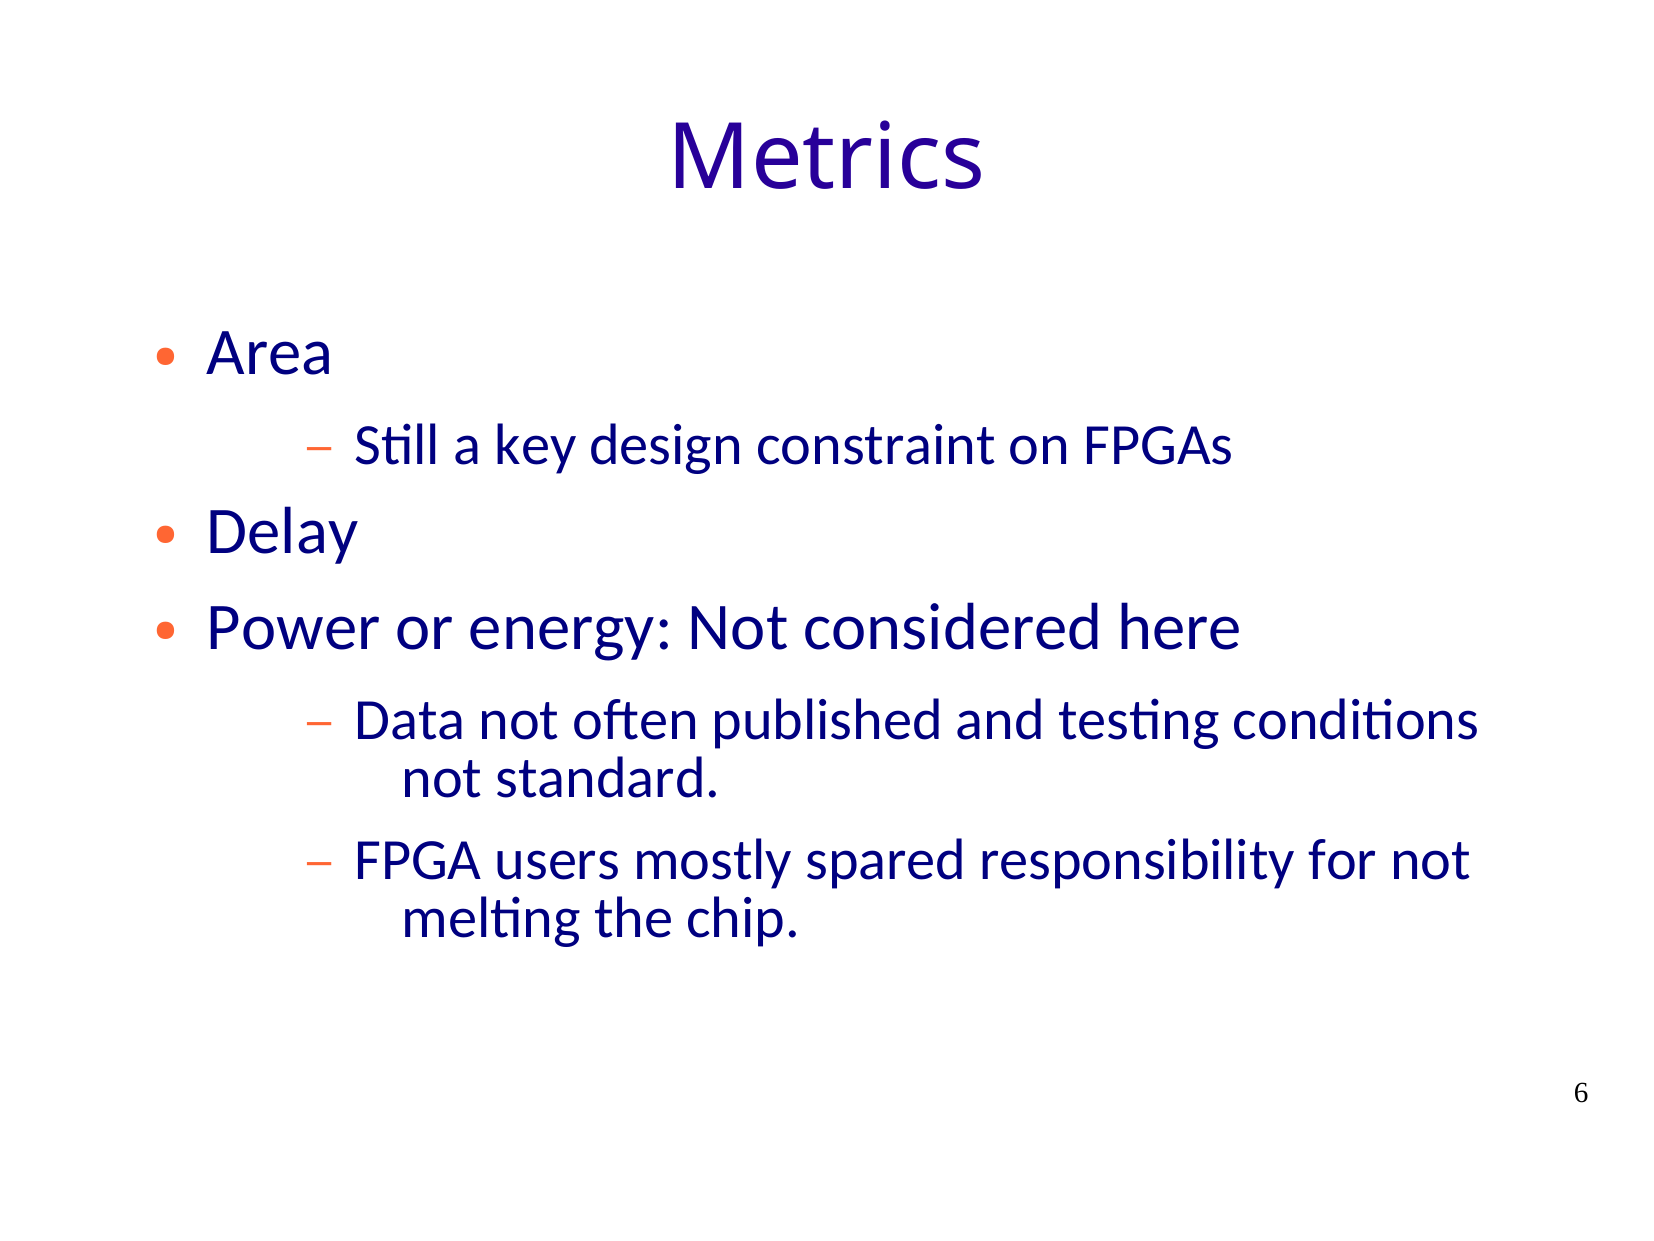

# Metrics
Area
Still a key design constraint on FPGAs
Delay
Power or energy: Not considered here
Data not often published and testing conditions not standard.
FPGA users mostly spared responsibility for not melting the chip.
6